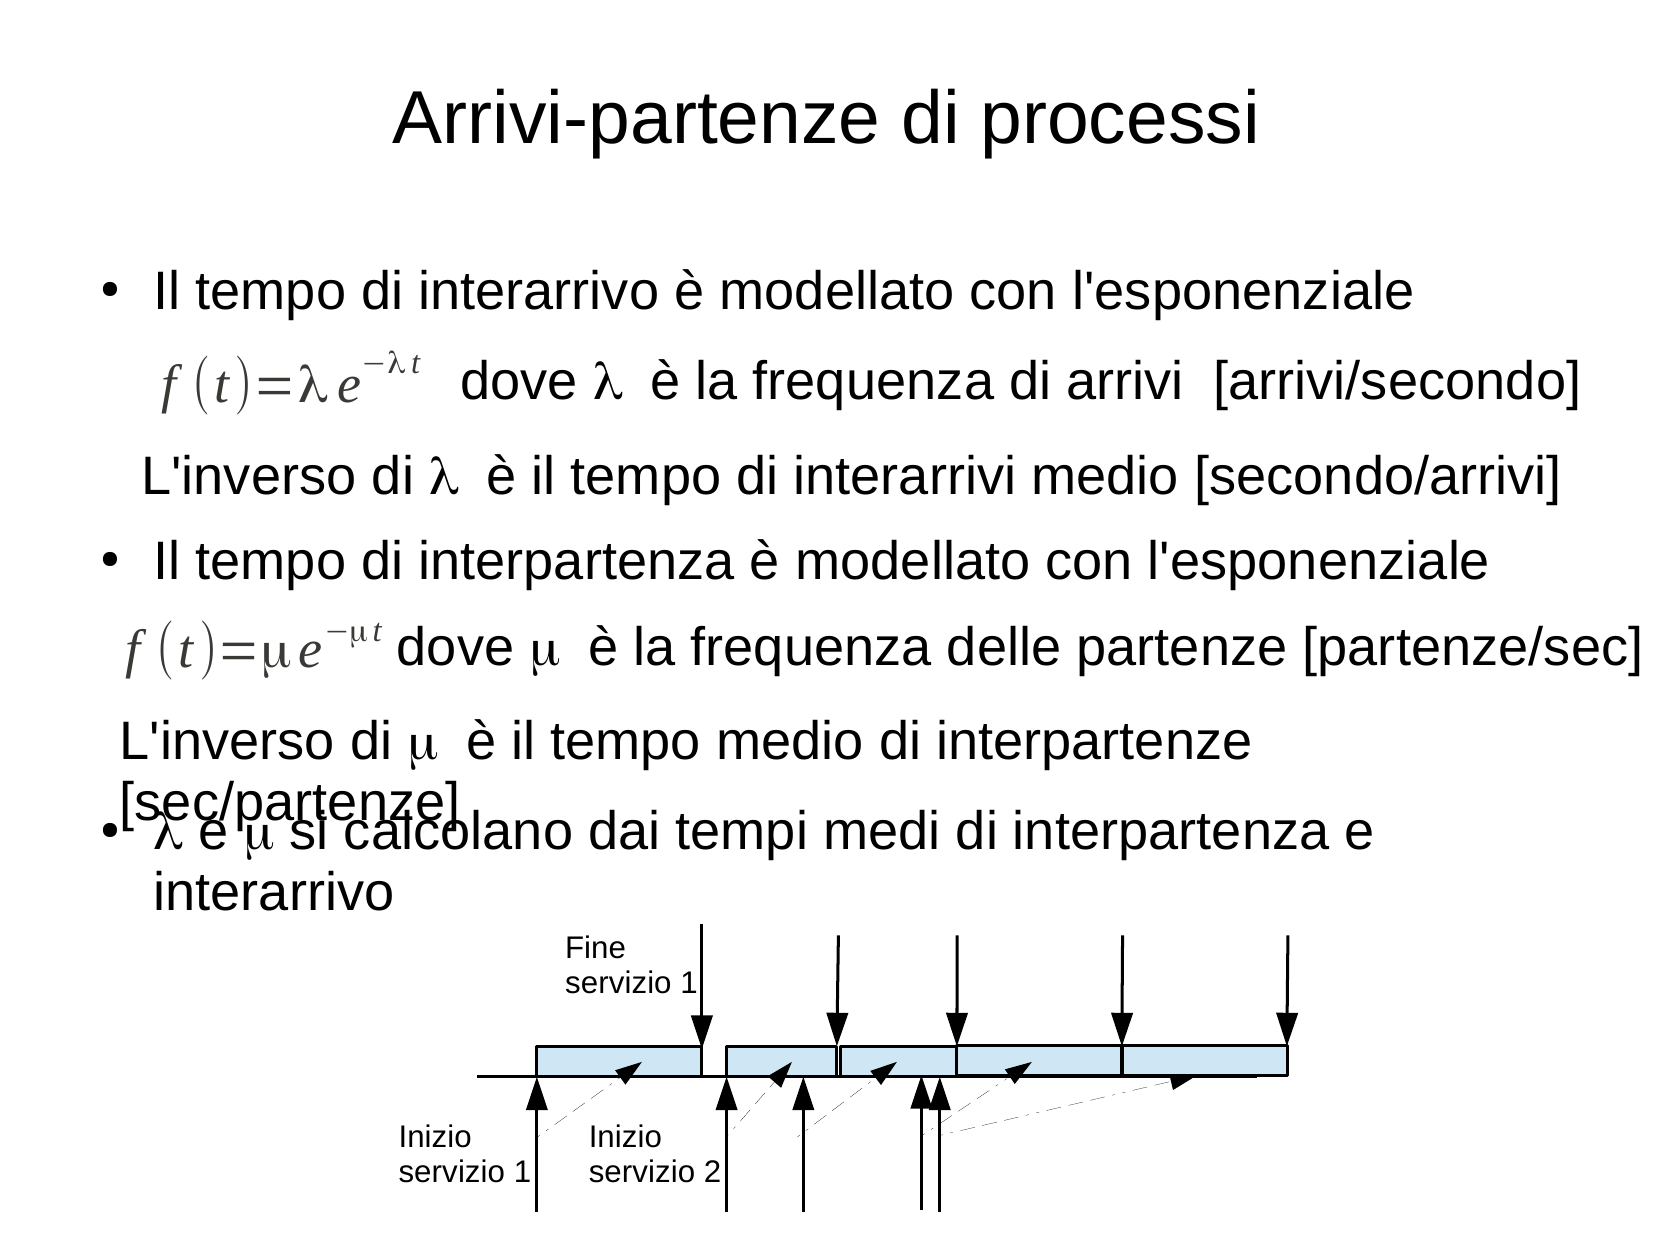

# Arrivi-partenze di processi
Il tempo di interarrivo è modellato con l'esponenziale
Il tempo di interpartenza è modellato con l'esponenziale
l e m si calcolano dai tempi medi di interpartenza e interarrivo
dove l è la frequenza di arrivi [arrivi/secondo]
L'inverso di l è il tempo di interarrivi medio [secondo/arrivi]
dove m è la frequenza delle partenze [partenze/sec]
L'inverso di m è il tempo medio di interpartenze [sec/partenze]
Fine servizio 1
Inizio servizio 1
Inizio servizio 2